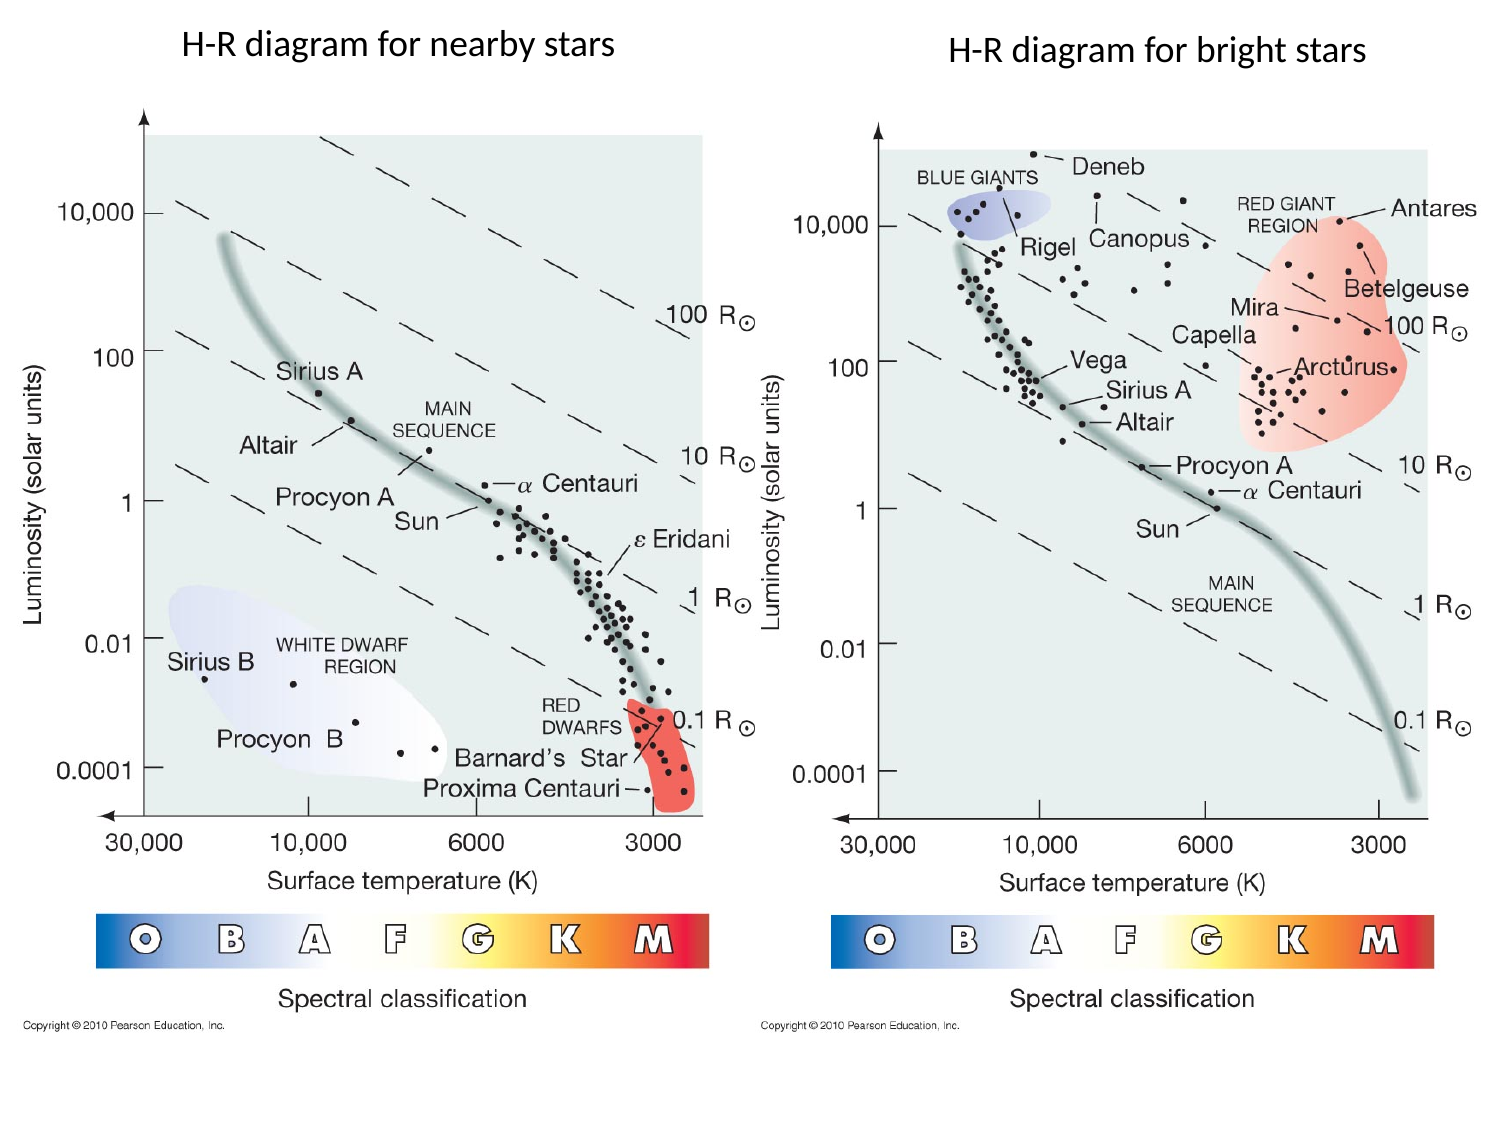

H-R diagram for nearby stars
H-R diagram for bright stars